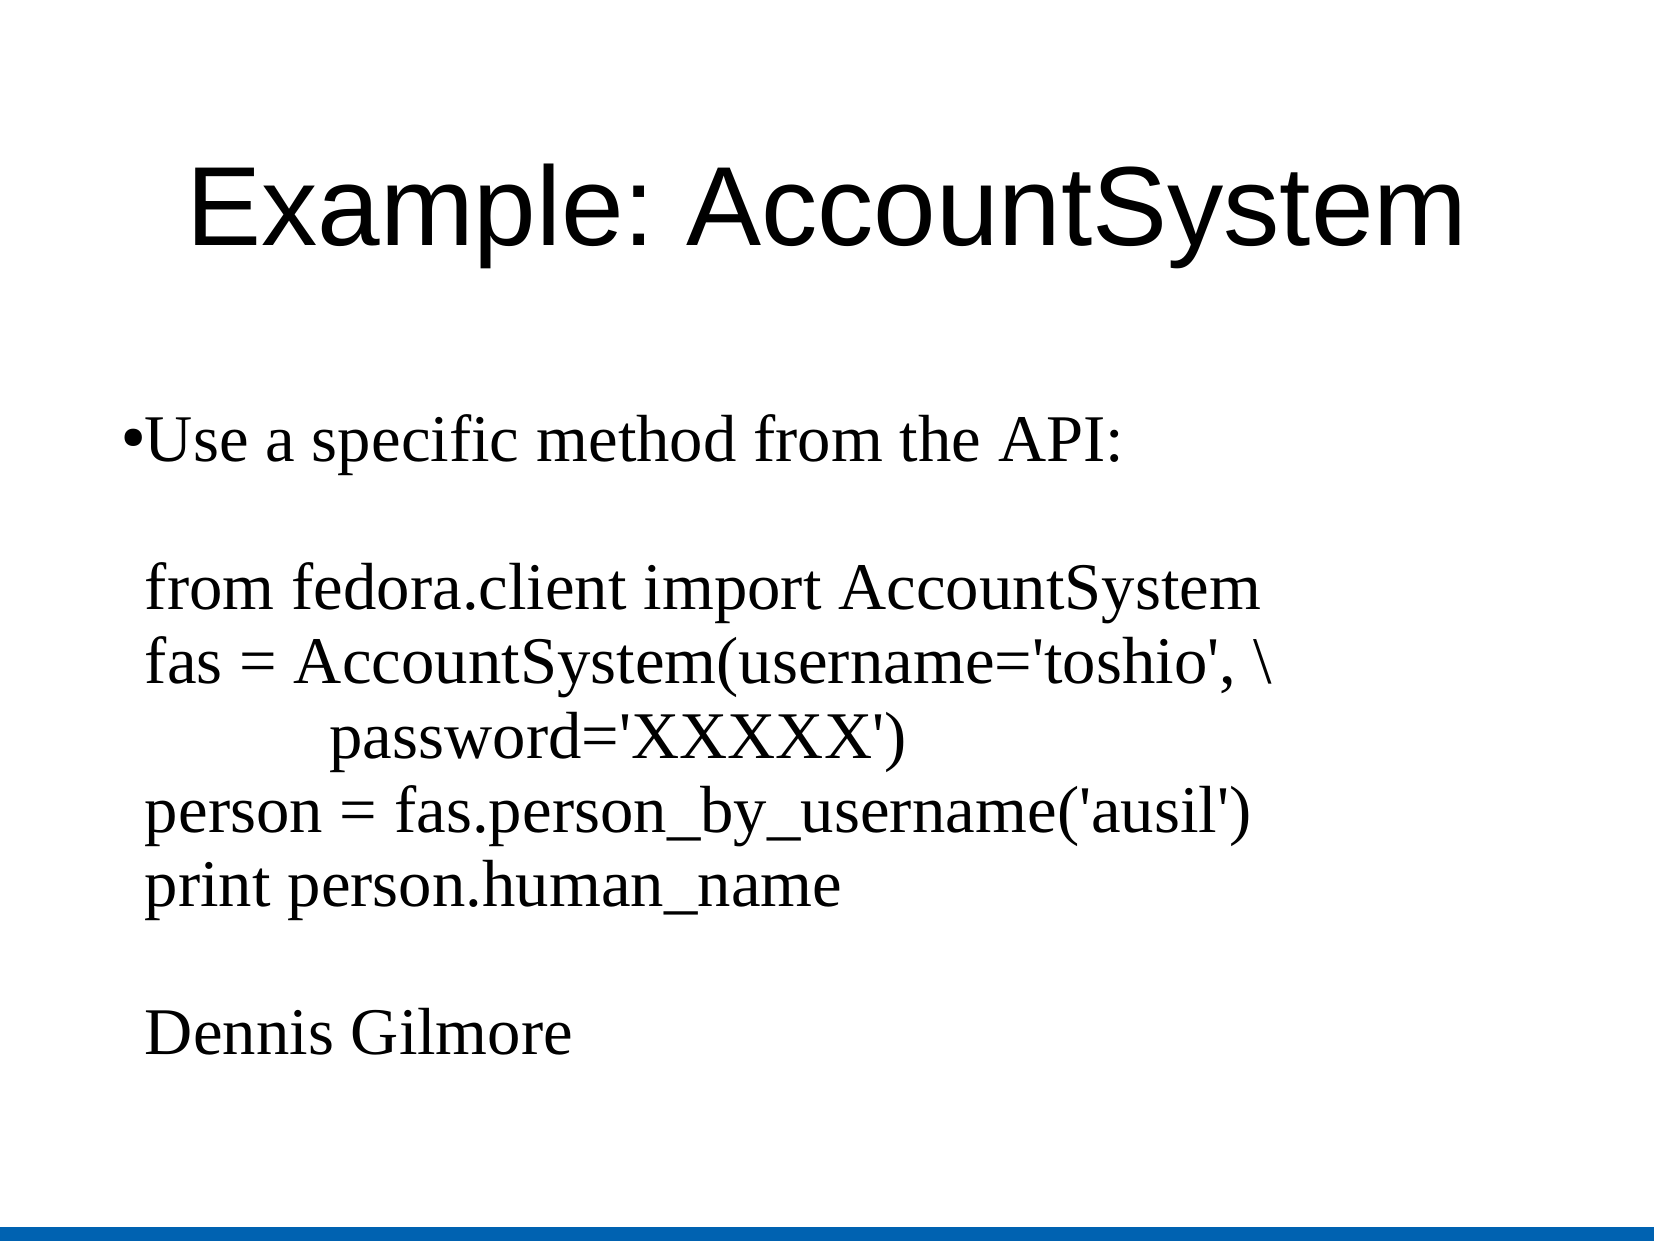

# Example: AccountSystem
Use a specific method from the API:
from fedora.client import AccountSystem
fas = AccountSystem(username='toshio', \
 password='XXXXX')
person = fas.person_by_username('ausil')
print person.human_name
Dennis Gilmore